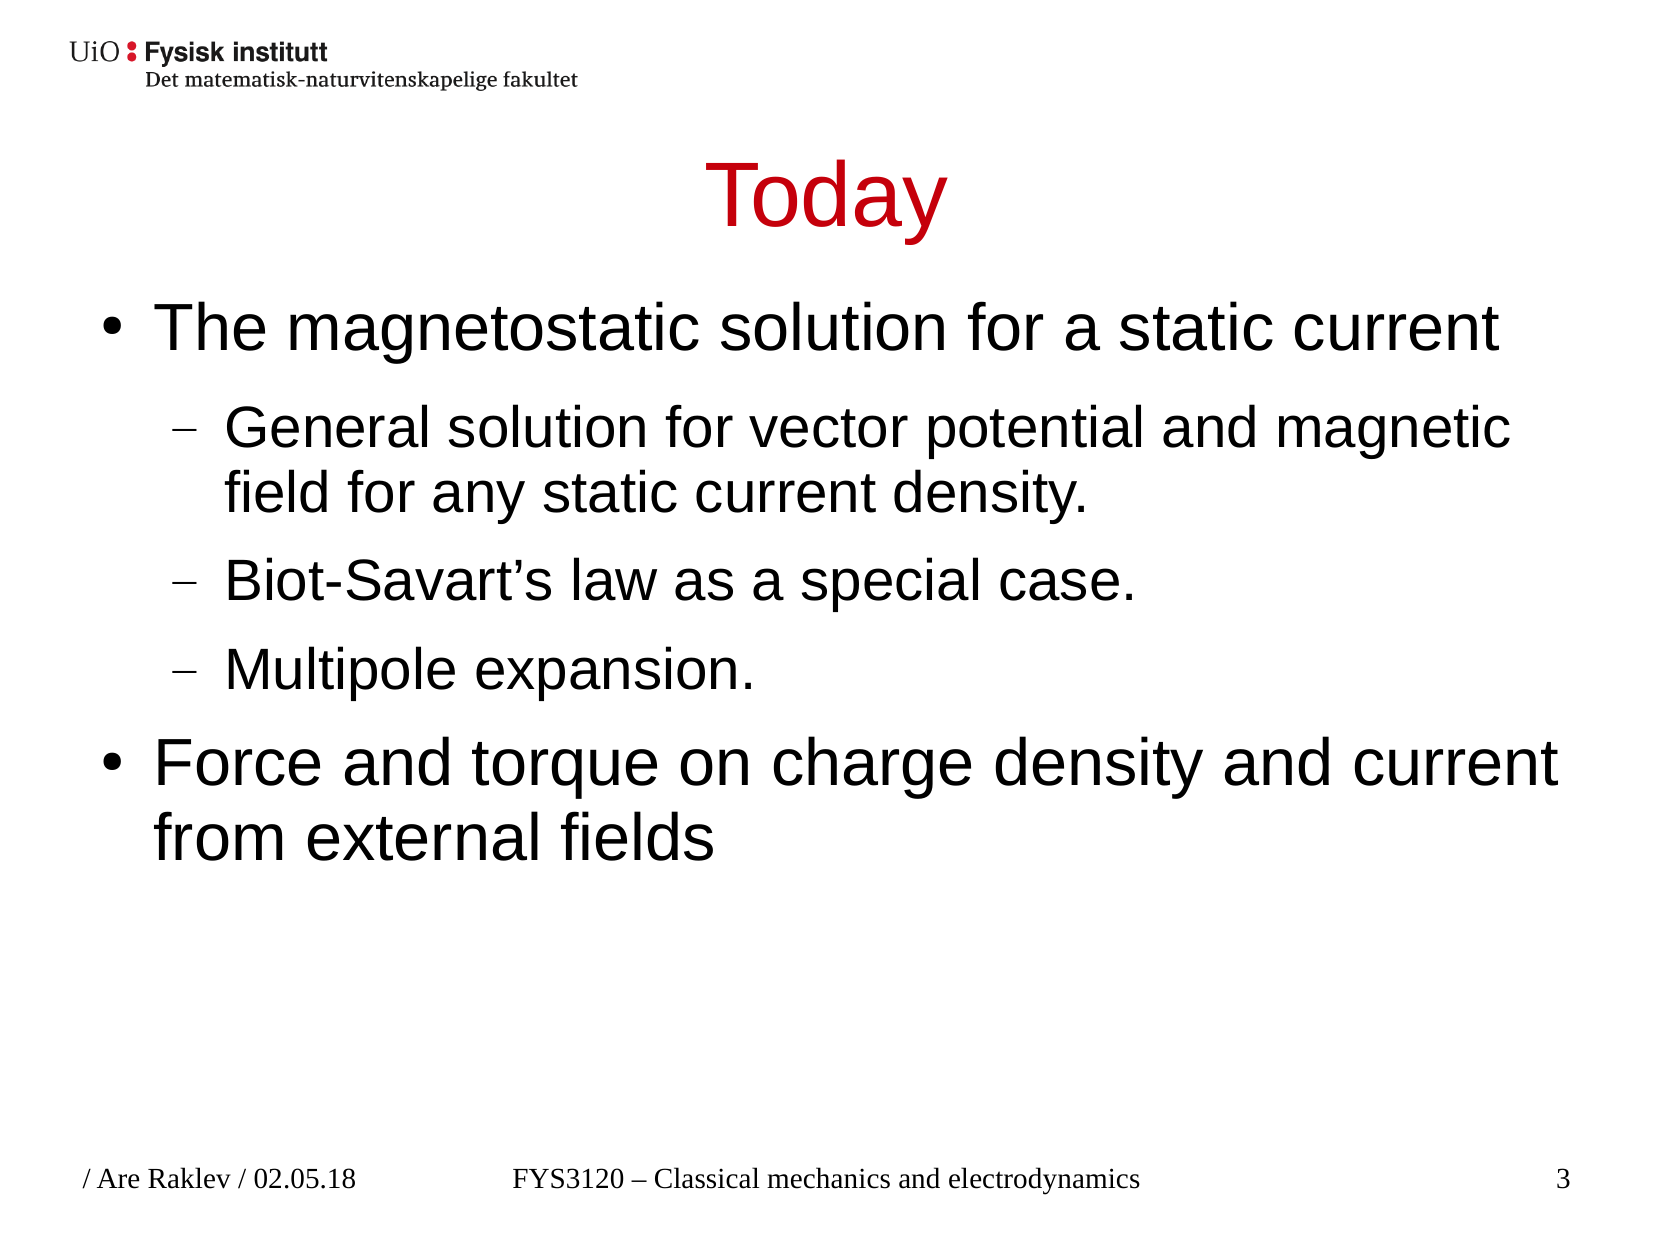

# Today
The magnetostatic solution for a static current
General solution for vector potential and magnetic field for any static current density.
Biot-Savart’s law as a special case.
Multipole expansion.
Force and torque on charge density and current from external fields
/ Are Raklev / 02.05.18
FYS3120 – Classical mechanics and electrodynamics
3